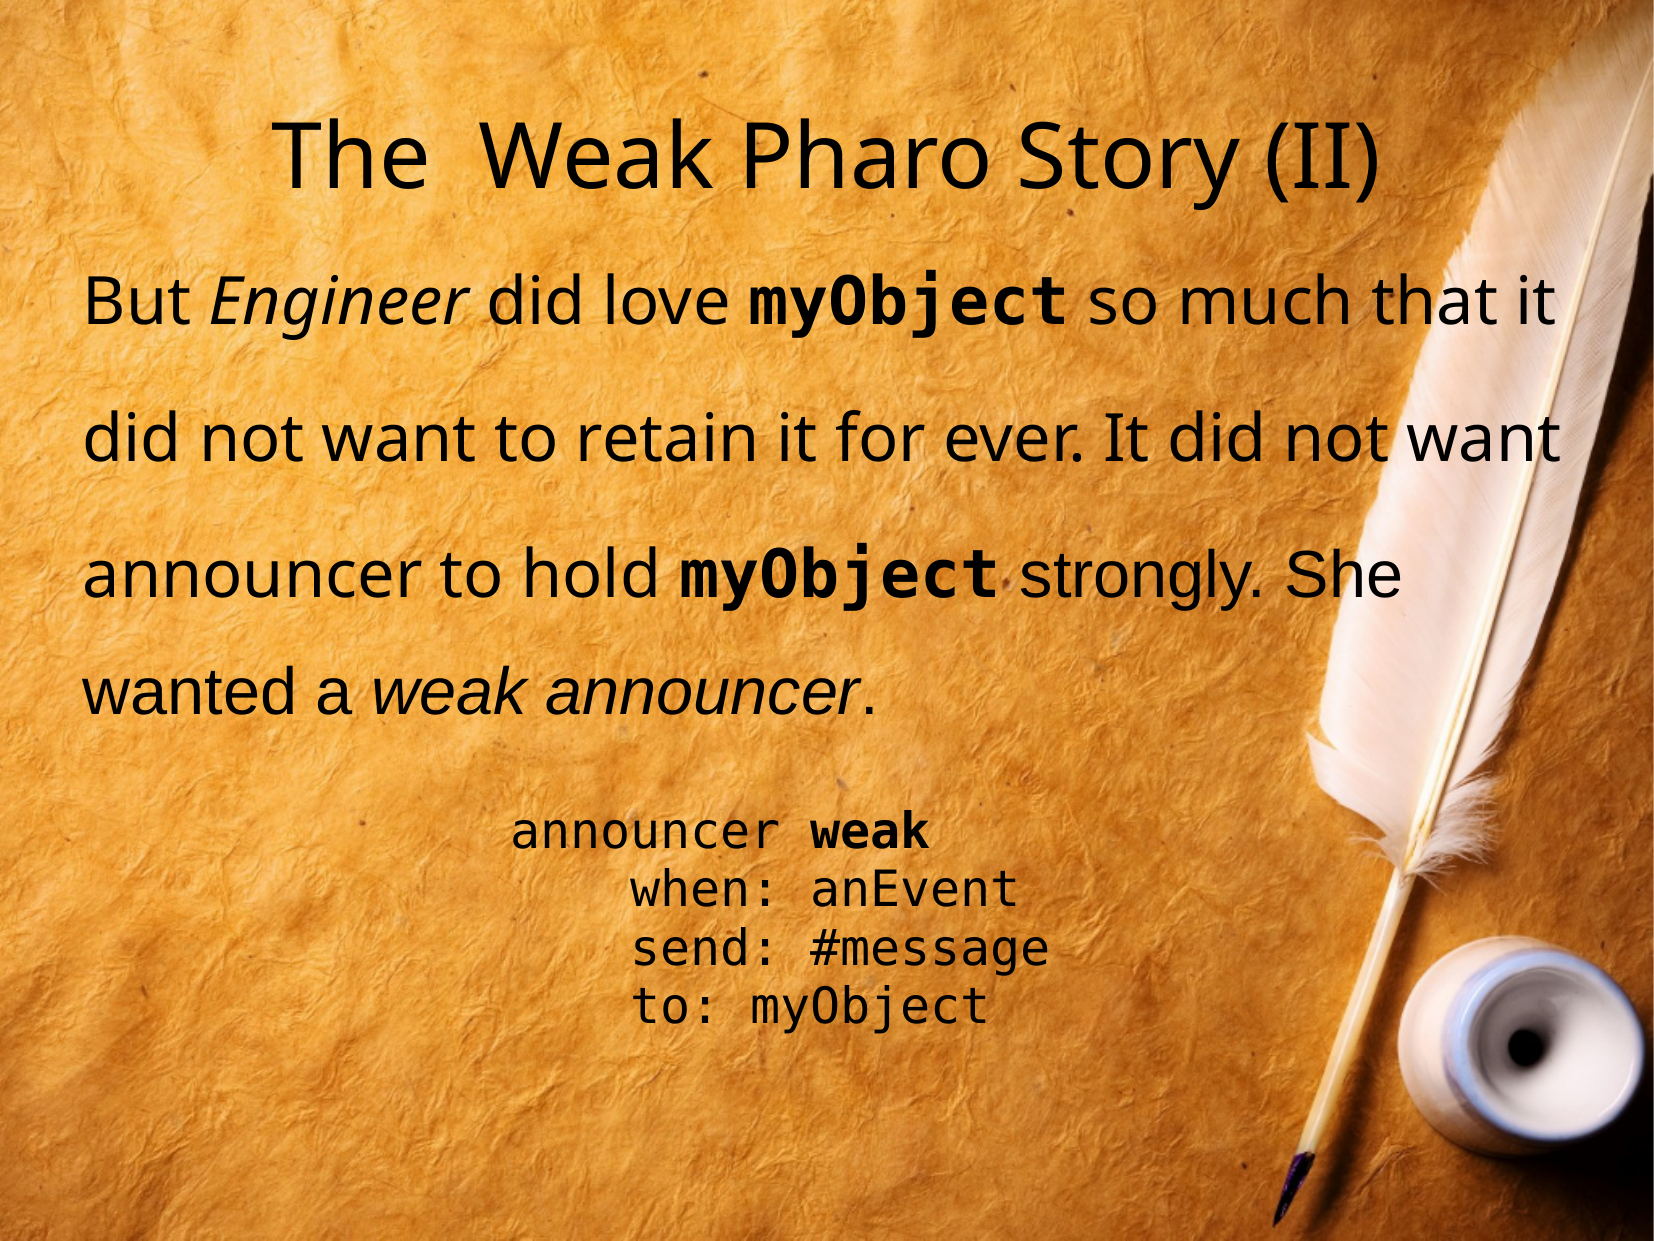

# The Weak Pharo Story (II)
But Engineer did love myObject so much that it did not want to retain it for ever. It did not want announcer to hold myObject strongly. She wanted a weak announcer.
announcer weak
 when: anEvent
 send: #message
 to: myObject